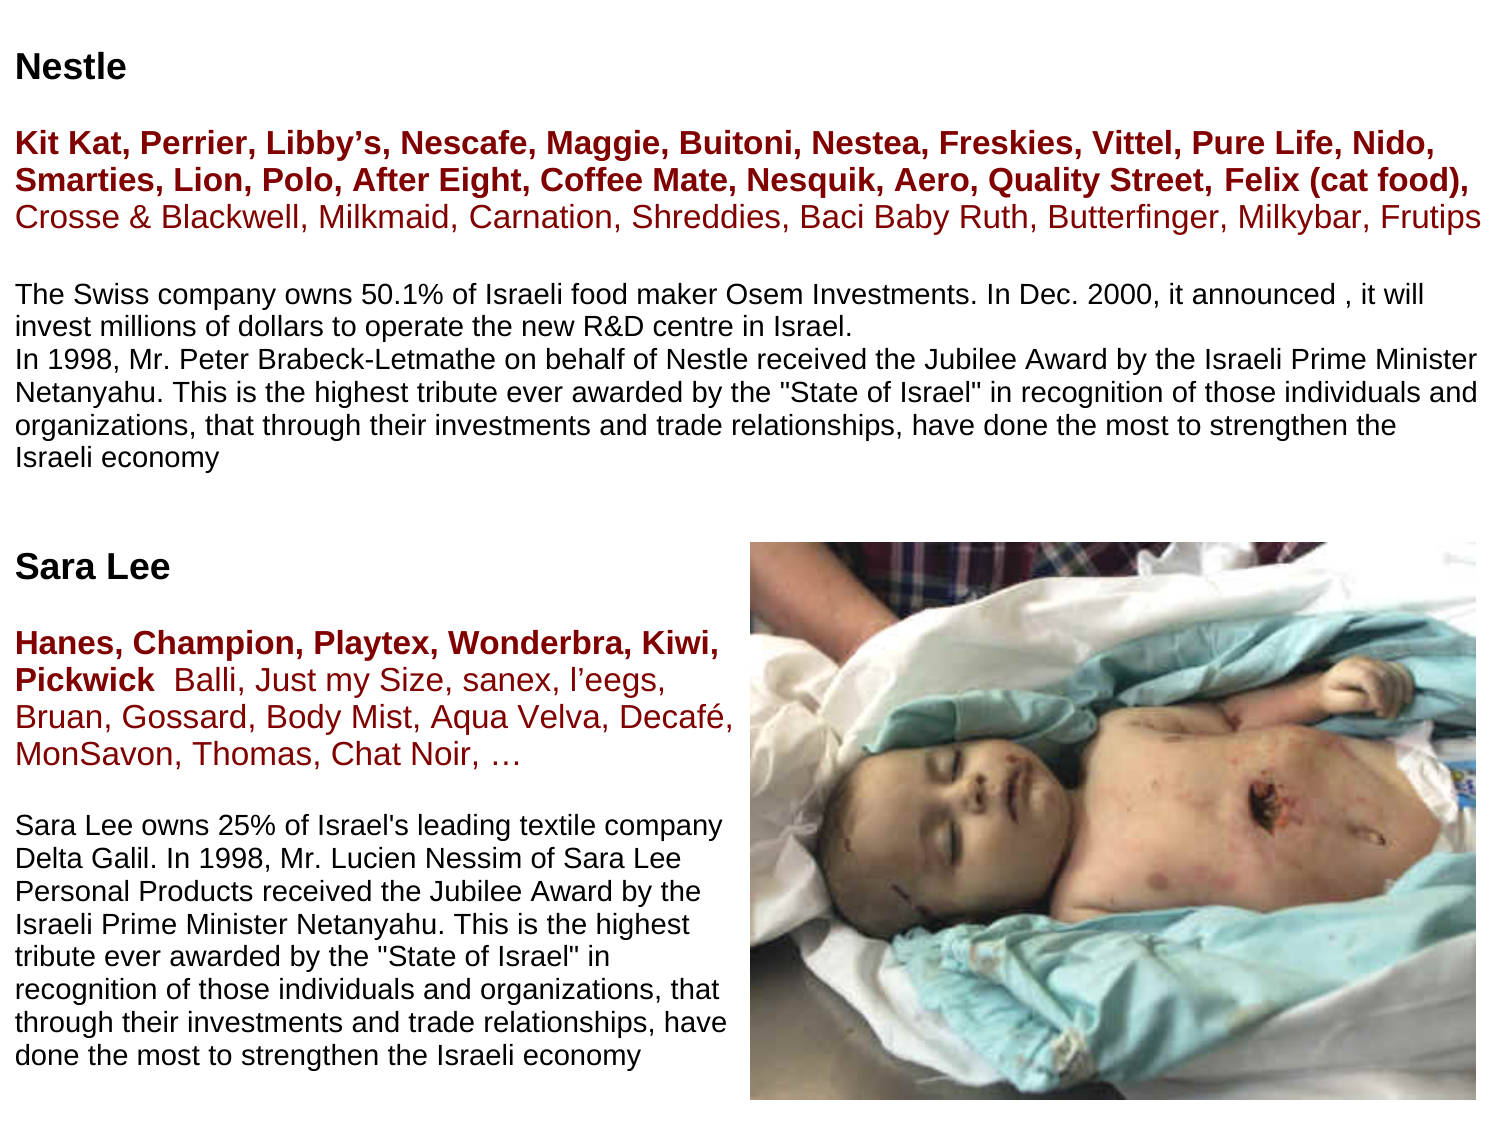

Nestle
Kit Kat, Perrier, Libby’s, Nescafe, Maggie, Buitoni, Nestea, Freskies, Vittel, Pure Life, Nido, Smarties, Lion, Polo, After Eight, Coffee Mate, Nesquik, Aero, Quality Street, Felix (cat food), Crosse & Blackwell, Milkmaid, Carnation, Shreddies, Baci Baby Ruth, Butterfinger, Milkybar, Frutips
The Swiss company owns 50.1% of Israeli food maker Osem Investments. In Dec. 2000, it announced , it will invest millions of dollars to operate the new R&D centre in Israel.
In 1998, Mr. Peter Brabeck-Letmathe on behalf of Nestle received the Jubilee Award by the Israeli Prime Minister Netanyahu. This is the highest tribute ever awarded by the "State of Israel" in recognition of those individuals and organizations, that through their investments and trade relationships, have done the most to strengthen the Israeli economy
Sara Lee
Hanes, Champion, Playtex, Wonderbra, Kiwi, Pickwick Balli, Just my Size, sanex, l’eegs, Bruan, Gossard, Body Mist, Aqua Velva, Decafé, MonSavon, Thomas, Chat Noir, …
Sara Lee owns 25% of Israel's leading textile company Delta Galil. In 1998, Mr. Lucien Nessim of Sara Lee Personal Products received the Jubilee Award by the Israeli Prime Minister Netanyahu. This is the highest tribute ever awarded by the "State of Israel" in recognition of those individuals and organizations, that through their investments and trade relationships, have done the most to strengthen the Israeli economy